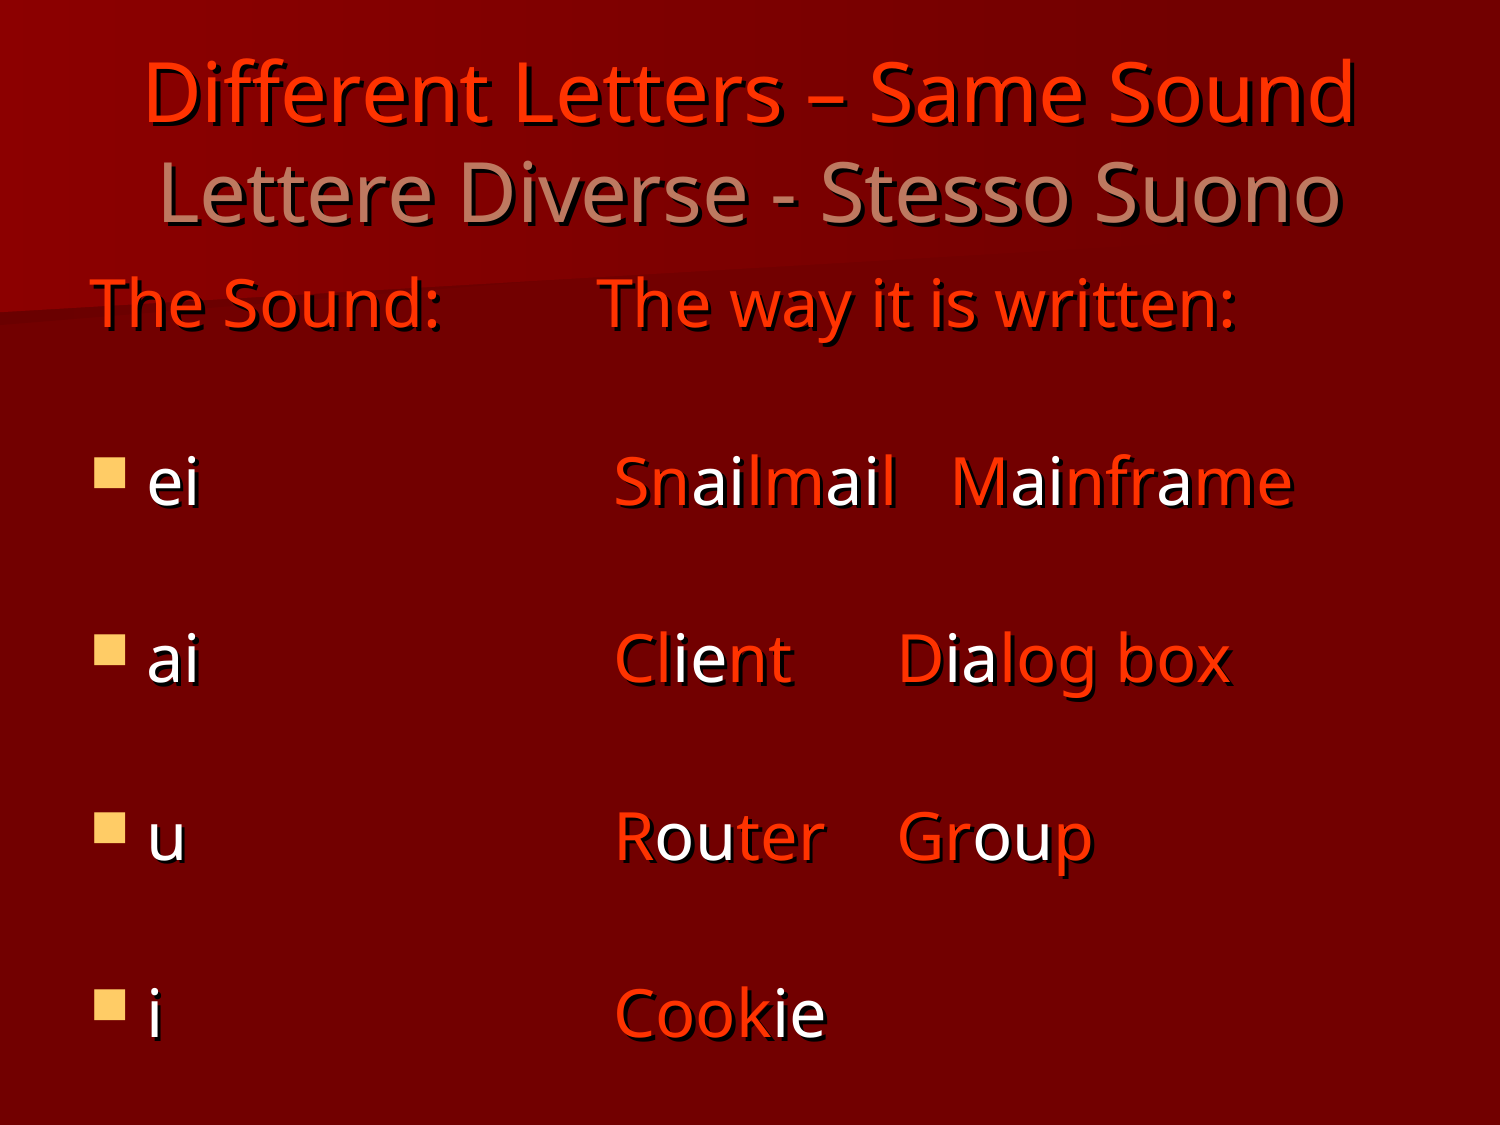

# Different Letters – Same Sound Lettere Diverse - Stesso Suono
The Sound: 	The way it is written:
ei			 Snailmail Mainframe
ai			 Client 	Dialog box
u			 Router 	Group
i 			 Cookie